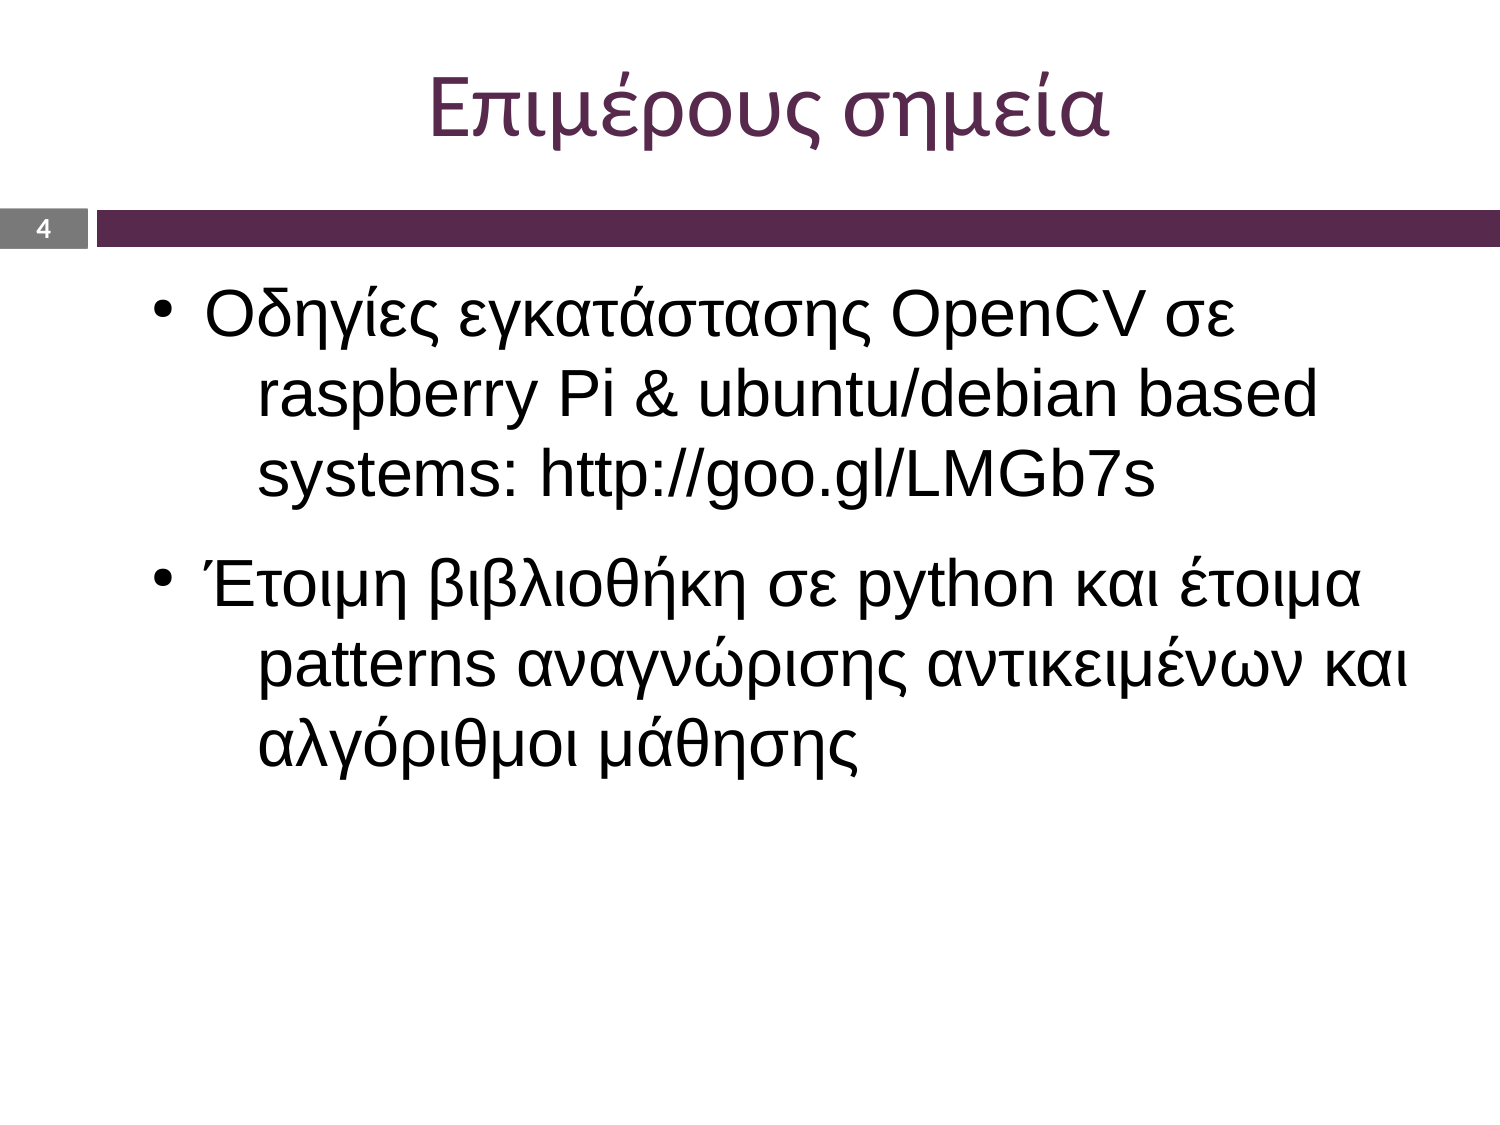

# Επιμέρους σημεία
Οδηγίες εγκατάστασης OpenCV σε raspberry Pi & ubuntu/debian based systems: http://goo.gl/LMGb7s
Έτοιμη βιβλιοθήκη σε python και έτοιμα patterns αναγνώρισης αντικειμένων και αλγόριθμοι μάθησης